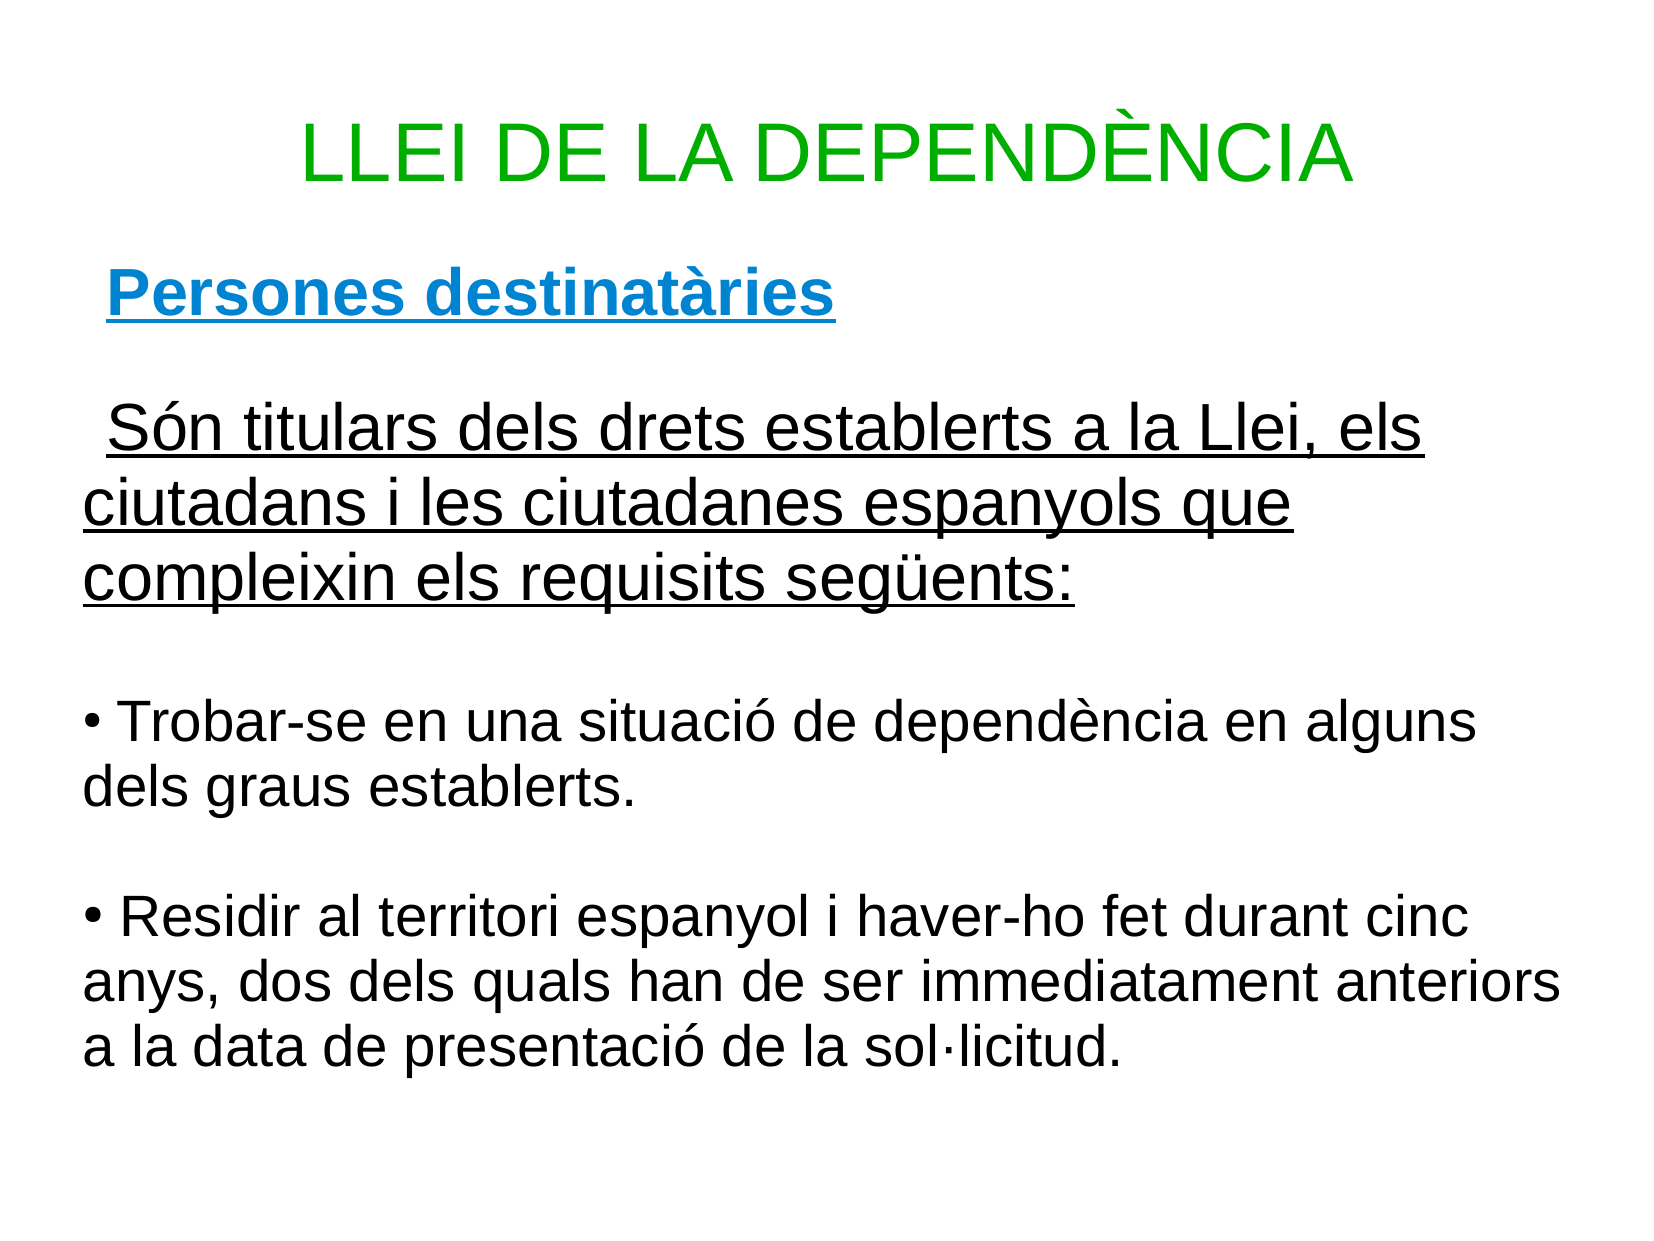

# LLEI DE LA DEPENDÈNCIA
Persones destinatàries
Són titulars dels drets establerts a la Llei, els ciutadans i les ciutadanes espanyols que compleixin els requisits següents:
 Trobar-se en una situació de dependència en alguns dels graus establerts.
 Residir al territori espanyol i haver-ho fet durant cinc anys, dos dels quals han de ser immediatament anteriors a la data de presentació de la sol·licitud.